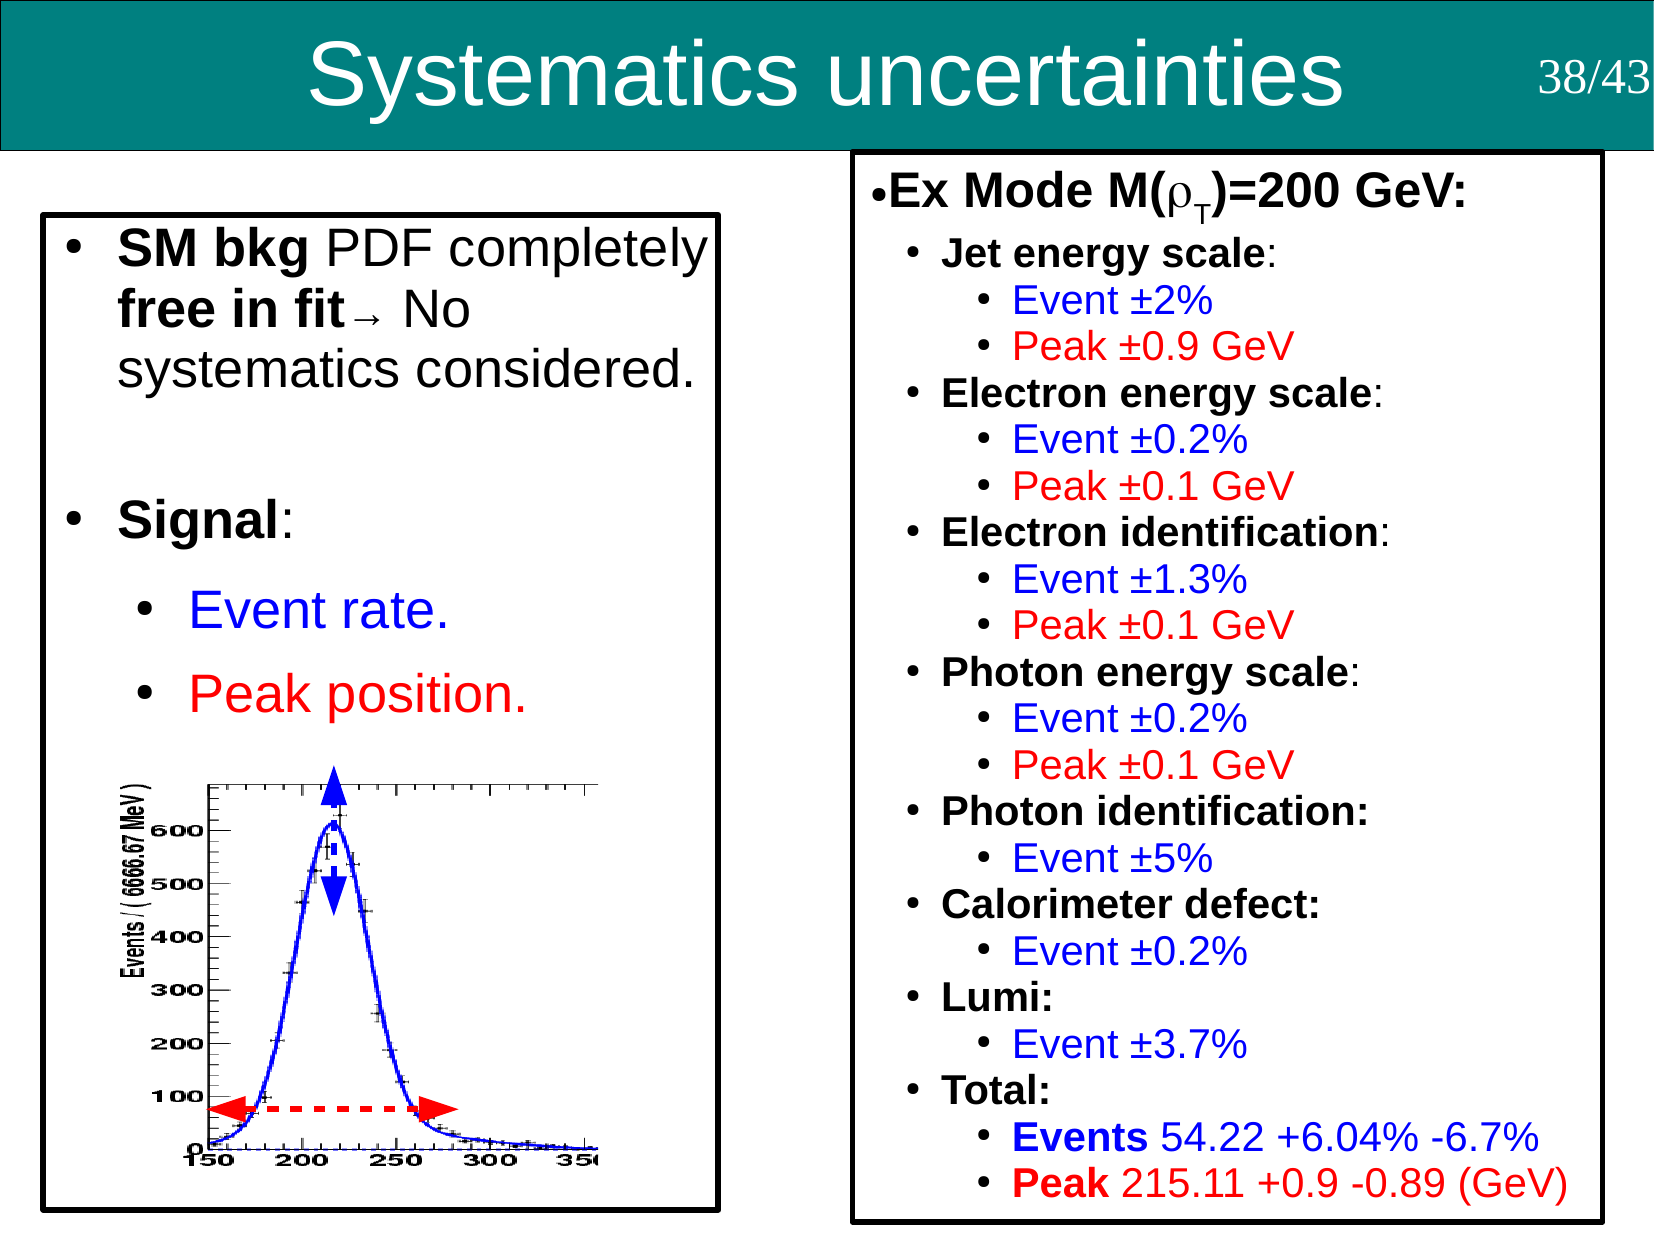

# Systematics uncertainties
38
Ex Mode M(rT)=200 GeV:
Jet energy scale:
Event ±2%
Peak ±0.9 GeV
Electron energy scale:
Event ±0.2%
Peak ±0.1 GeV
Electron identification:
Event ±1.3%
Peak ±0.1 GeV
Photon energy scale:
Event ±0.2%
Peak ±0.1 GeV
Photon identification:
Event ±5%
Calorimeter defect:
Event ±0.2%
Lumi:
Event ±3.7%
Total:
Events 54.22 +6.04% -6.7%
Peak 215.11 +0.9 -0.89 (GeV)
SM bkg PDF completely free in fit→ No systematics considered.
Signal:
Event rate.
Peak position.